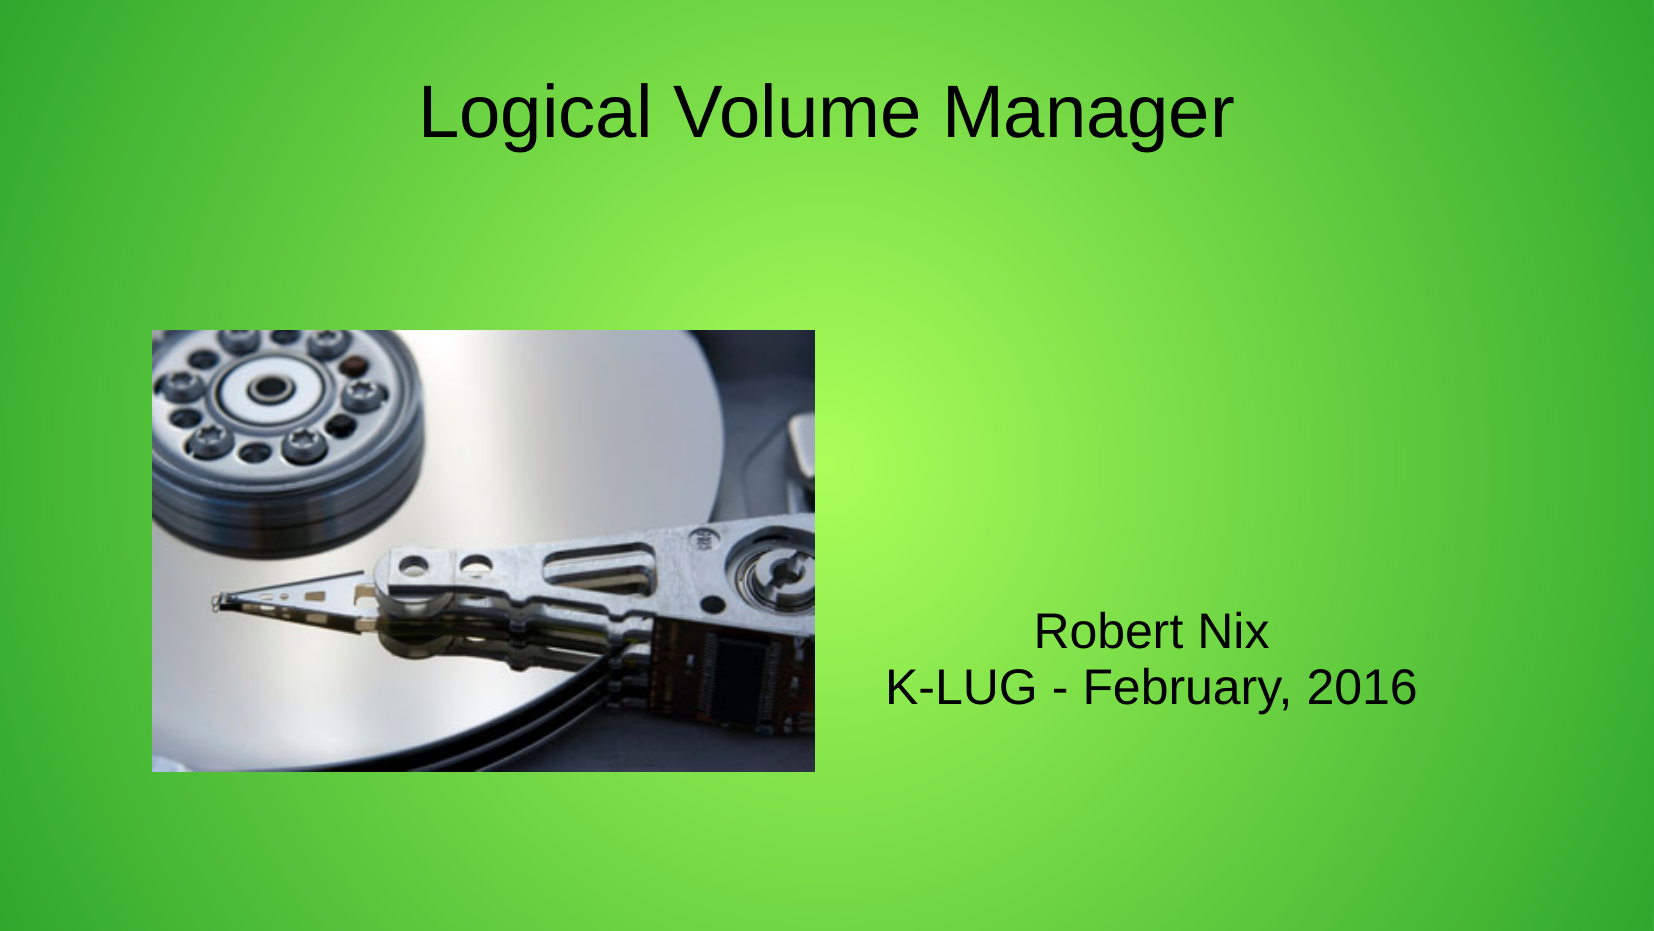

# Logical Volume Manager
Robert Nix
K-LUG - February, 2016